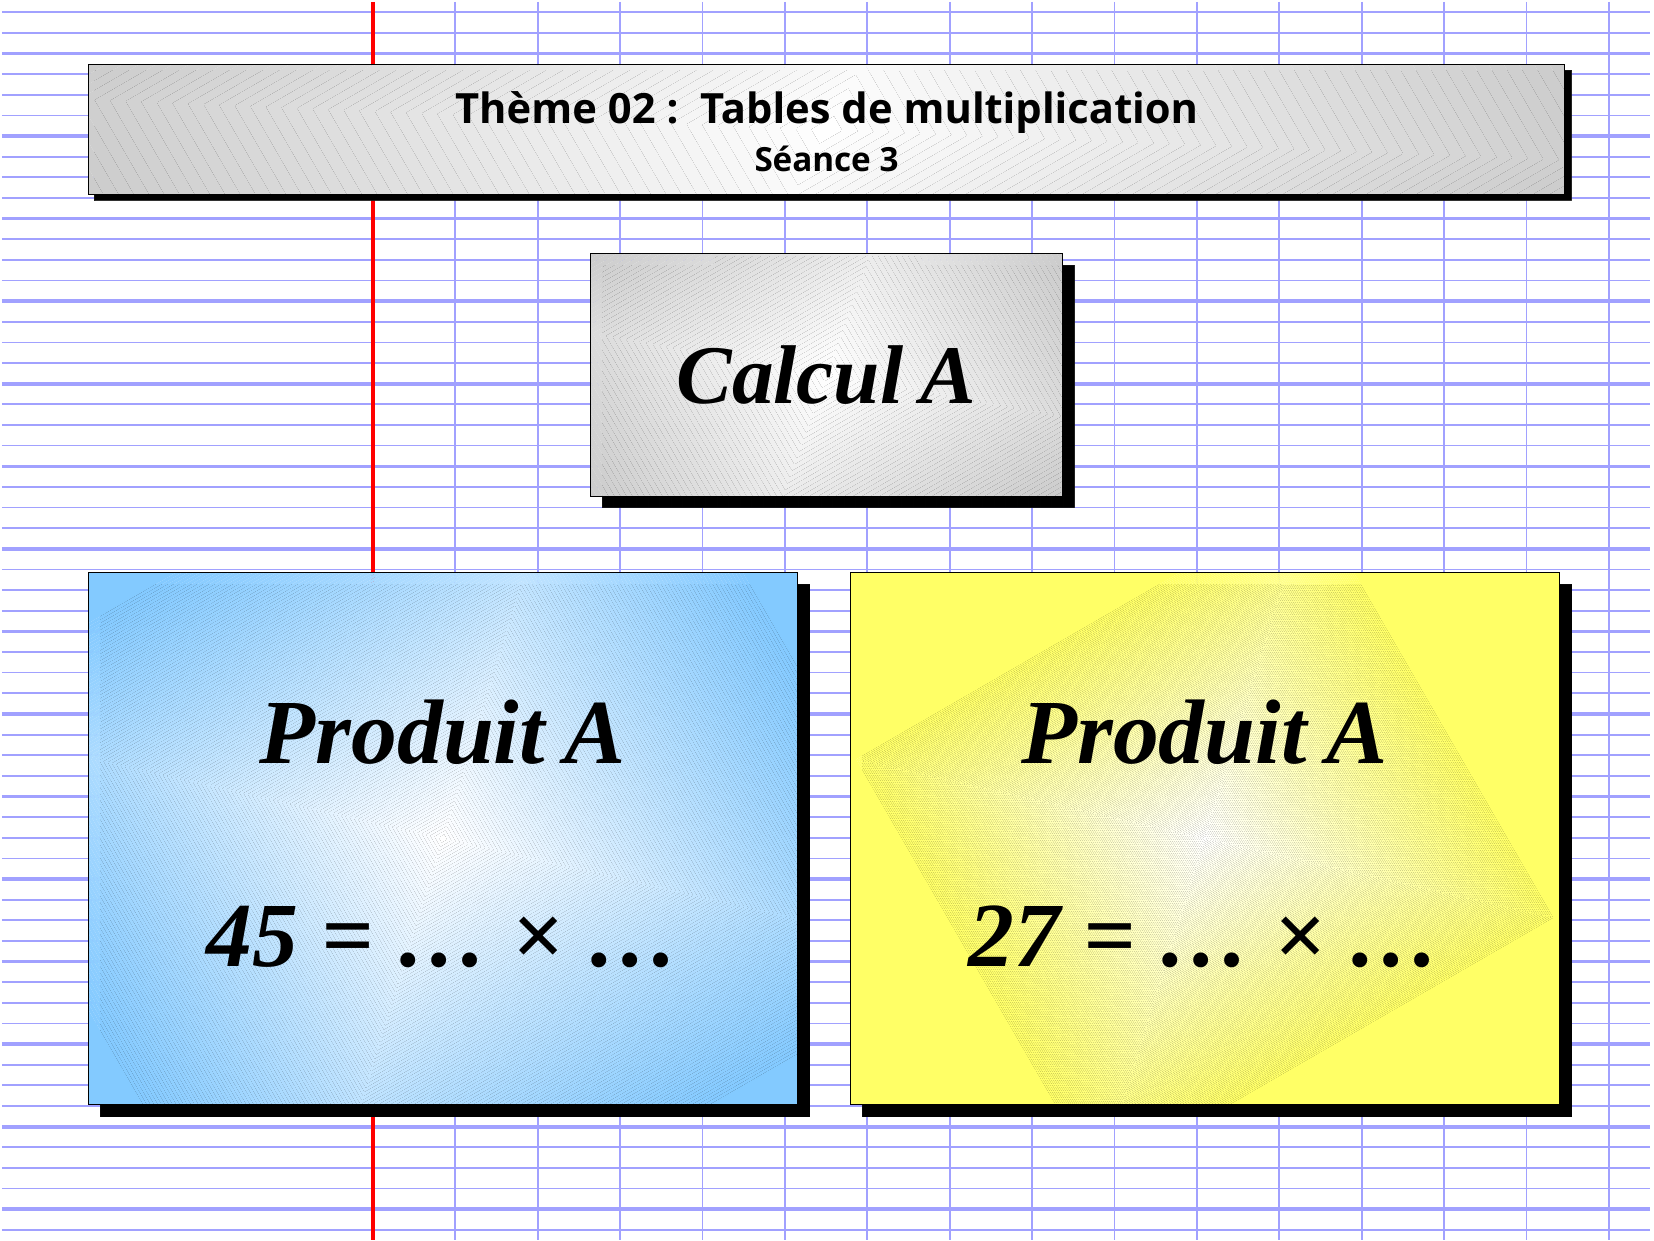

Thème 02 : Tables de multiplication
Séance 3
Calcul A
9
0
1
2
3
4
5
6
7
8
Produit A
45 = … × …
Produit A
27 = … × …